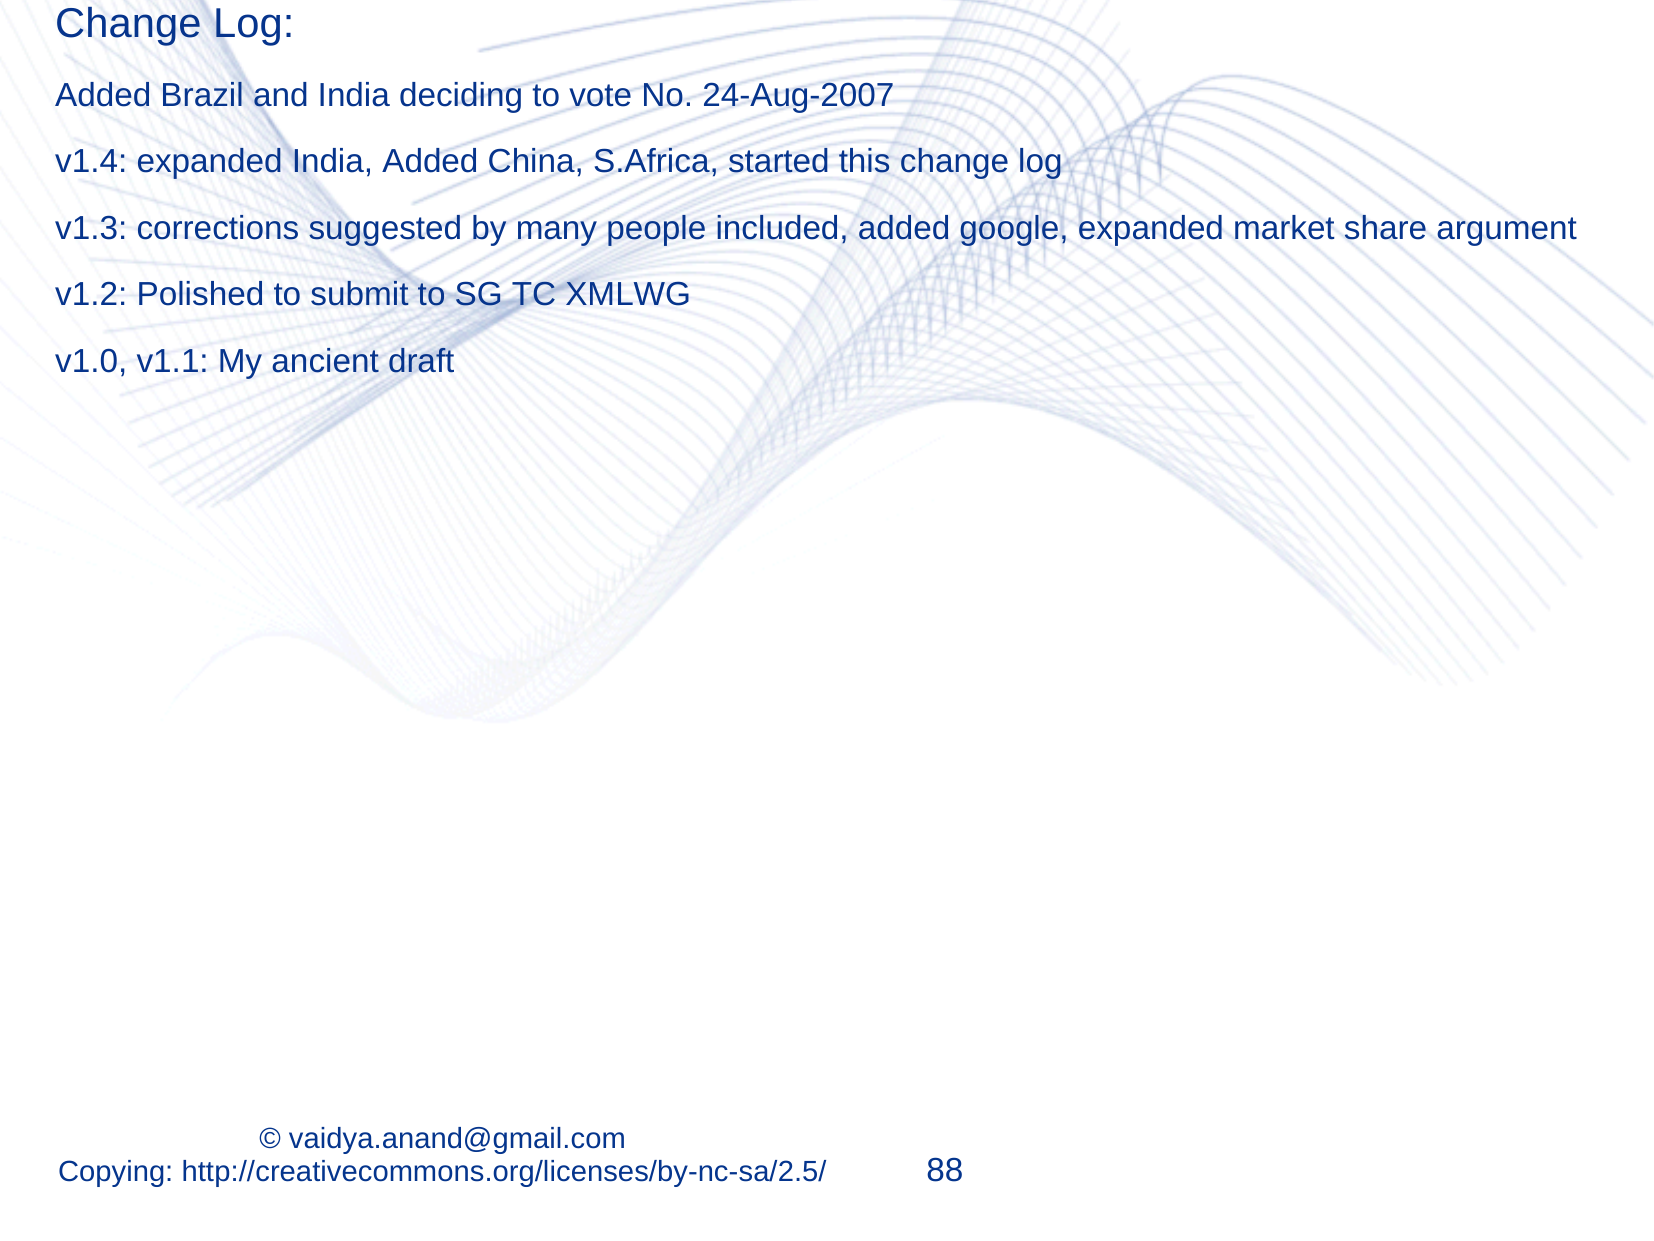

# Change Log:
Added Brazil and India deciding to vote No. 24-Aug-2007
v1.4: expanded India, Added China, S.Africa, started this change log
v1.3: corrections suggested by many people included, added google, expanded market share argument
v1.2: Polished to submit to SG TC XMLWG
v1.0, v1.1: My ancient draft
http://www.broffice.org
88